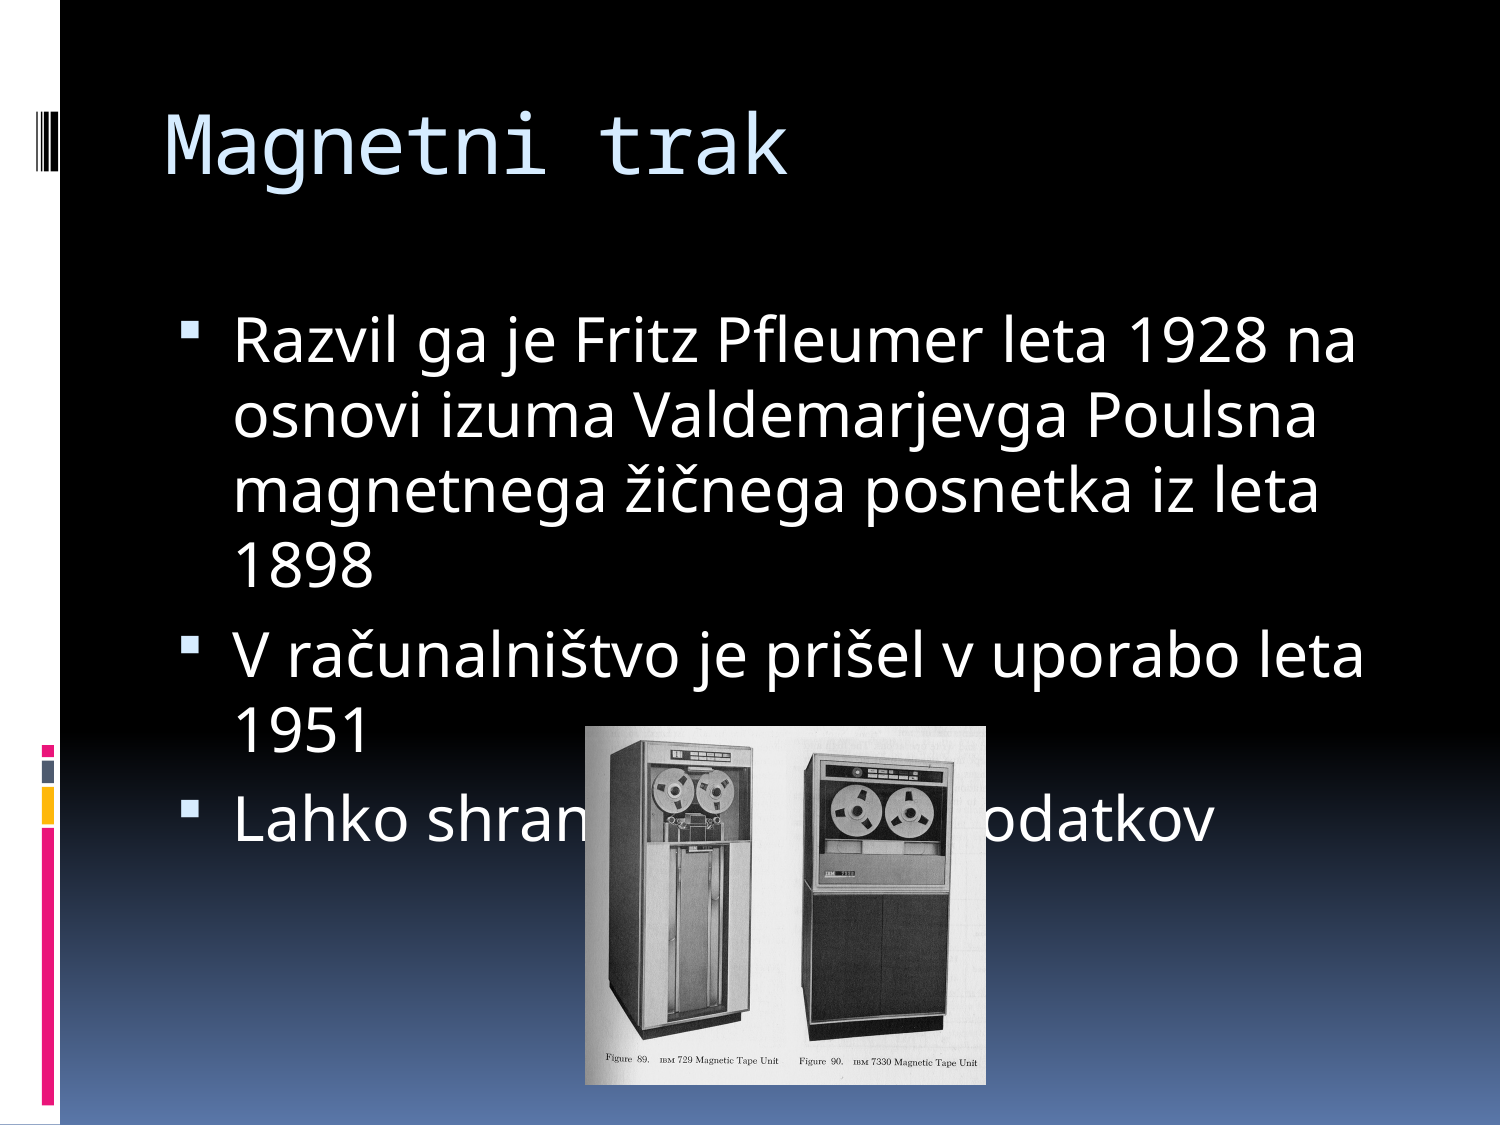

# Magnetni trak
Razvil ga je Fritz Pfleumer leta 1928 na osnovi izuma Valdemarjevga Poulsna magnetnega žičnega posnetka iz leta 1898
V računalništvo je prišel v uporabo leta 1951
Lahko shranimo do 1TB podatkov